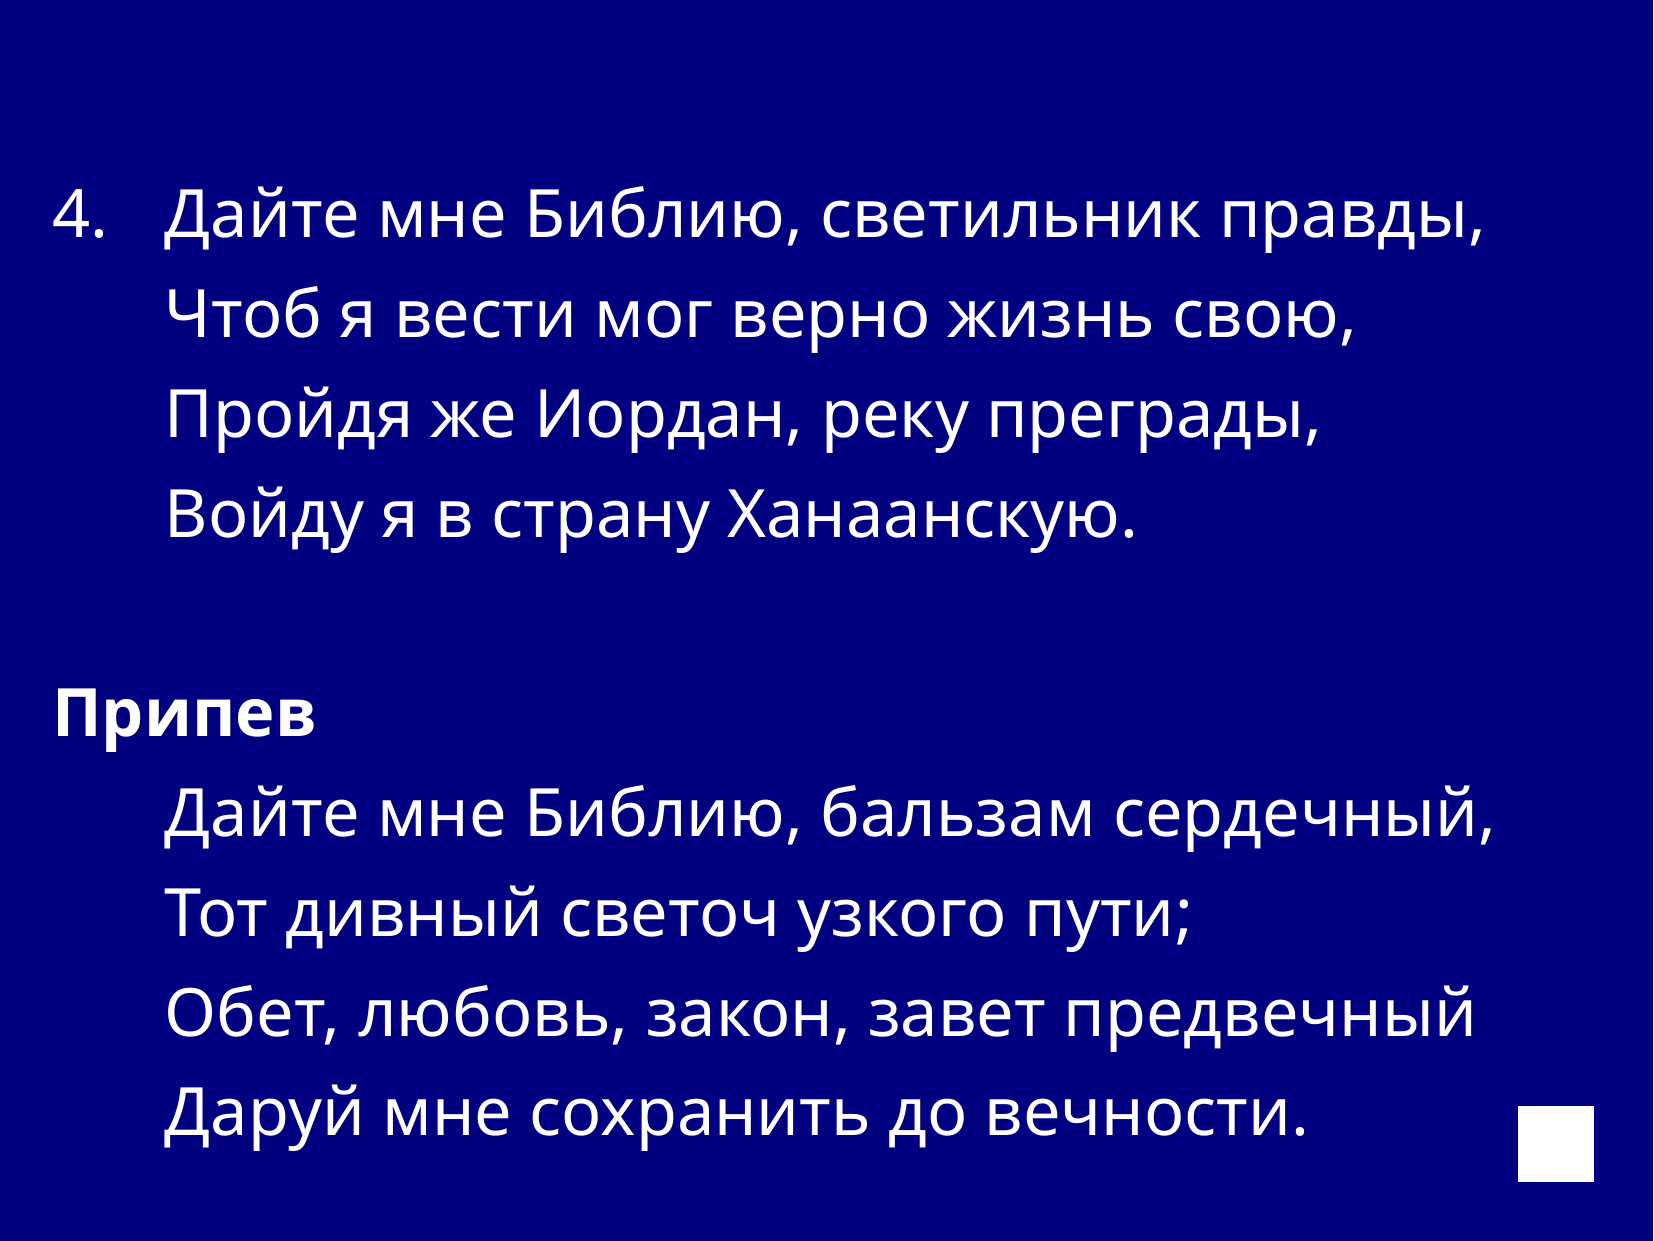

4.	Дайте мне Библию, светильник правды,
	Чтоб я вести мог верно жизнь свою,
	Пройдя же Иордан, реку преграды,
	Войду я в страну Ханаанскую.
Припев
	Дайте мне Библию, бальзам сердечный,
	Тот дивный светоч узкого пути;
	Обет, любовь, закон, завет предвечный
	Даруй мне сохранить до вечности.